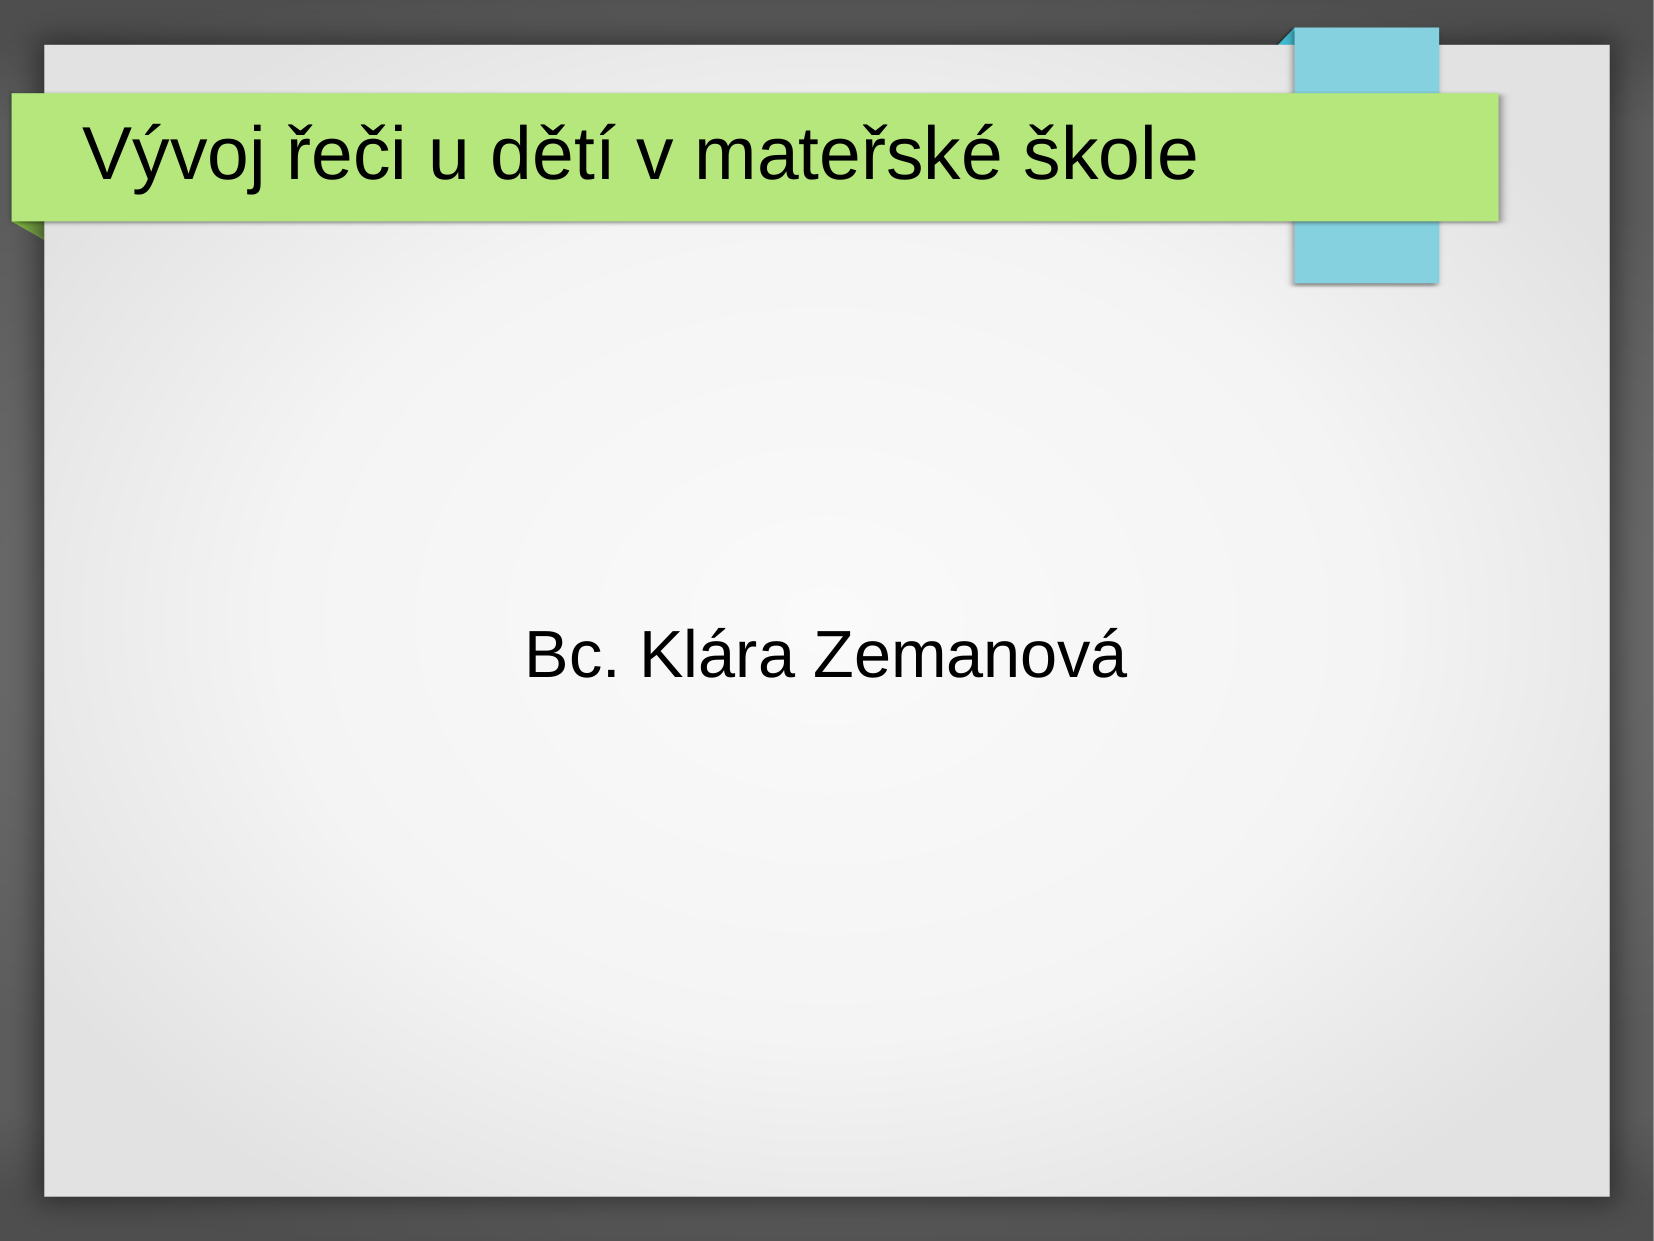

# Vývoj řeči u dětí v mateřské škole
Bc. Klára Zemanová